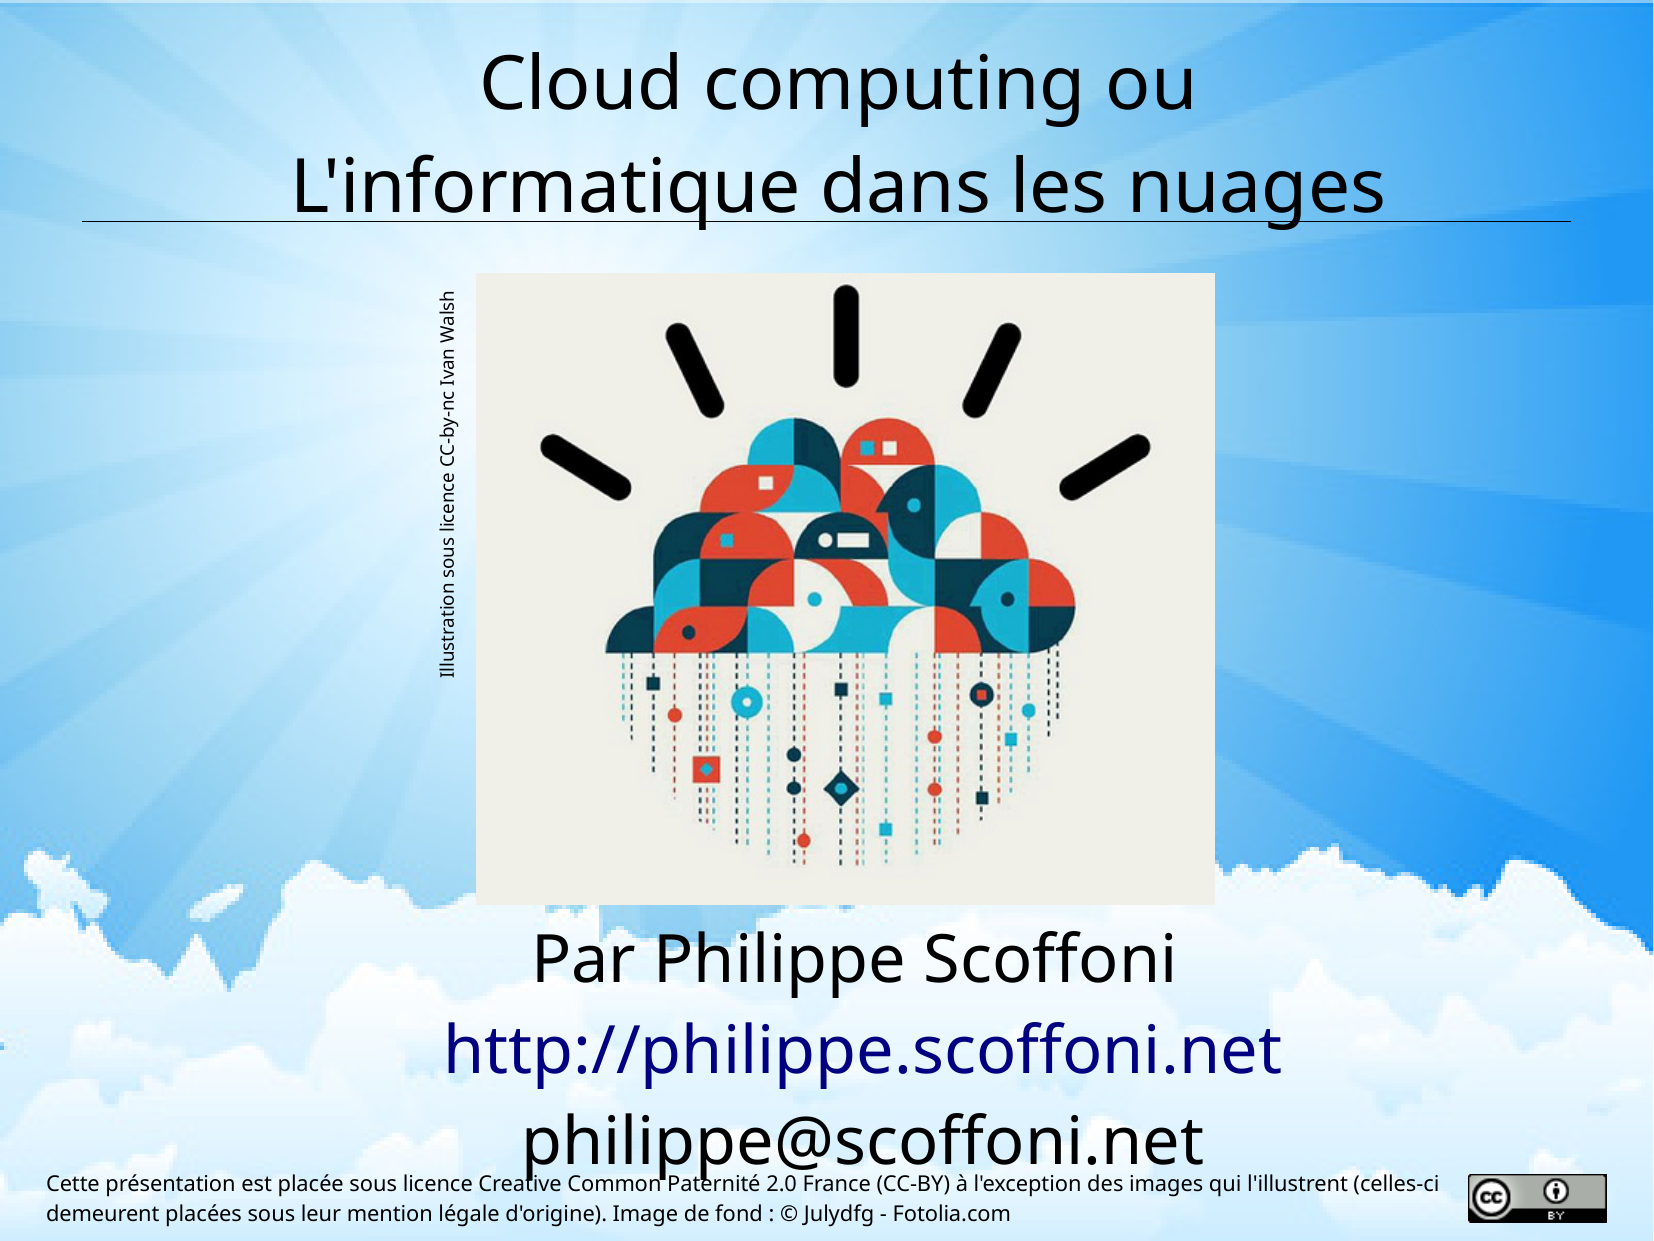

# Cloud computing ou
L'informatique dans les nuages
Illustration sous licence CC-by-nc Ivan Walsh
Par Philippe Scoffoni
http://philippe.scoffoni.net
philippe@scoffoni.net
Cette présentation est placée sous licence Creative Common Paternité 2.0 France (CC-BY) à l'exception des images qui l'illustrent (celles-ci demeurent placées sous leur mention légale d'origine). Image de fond : © Julydfg - Fotolia.com